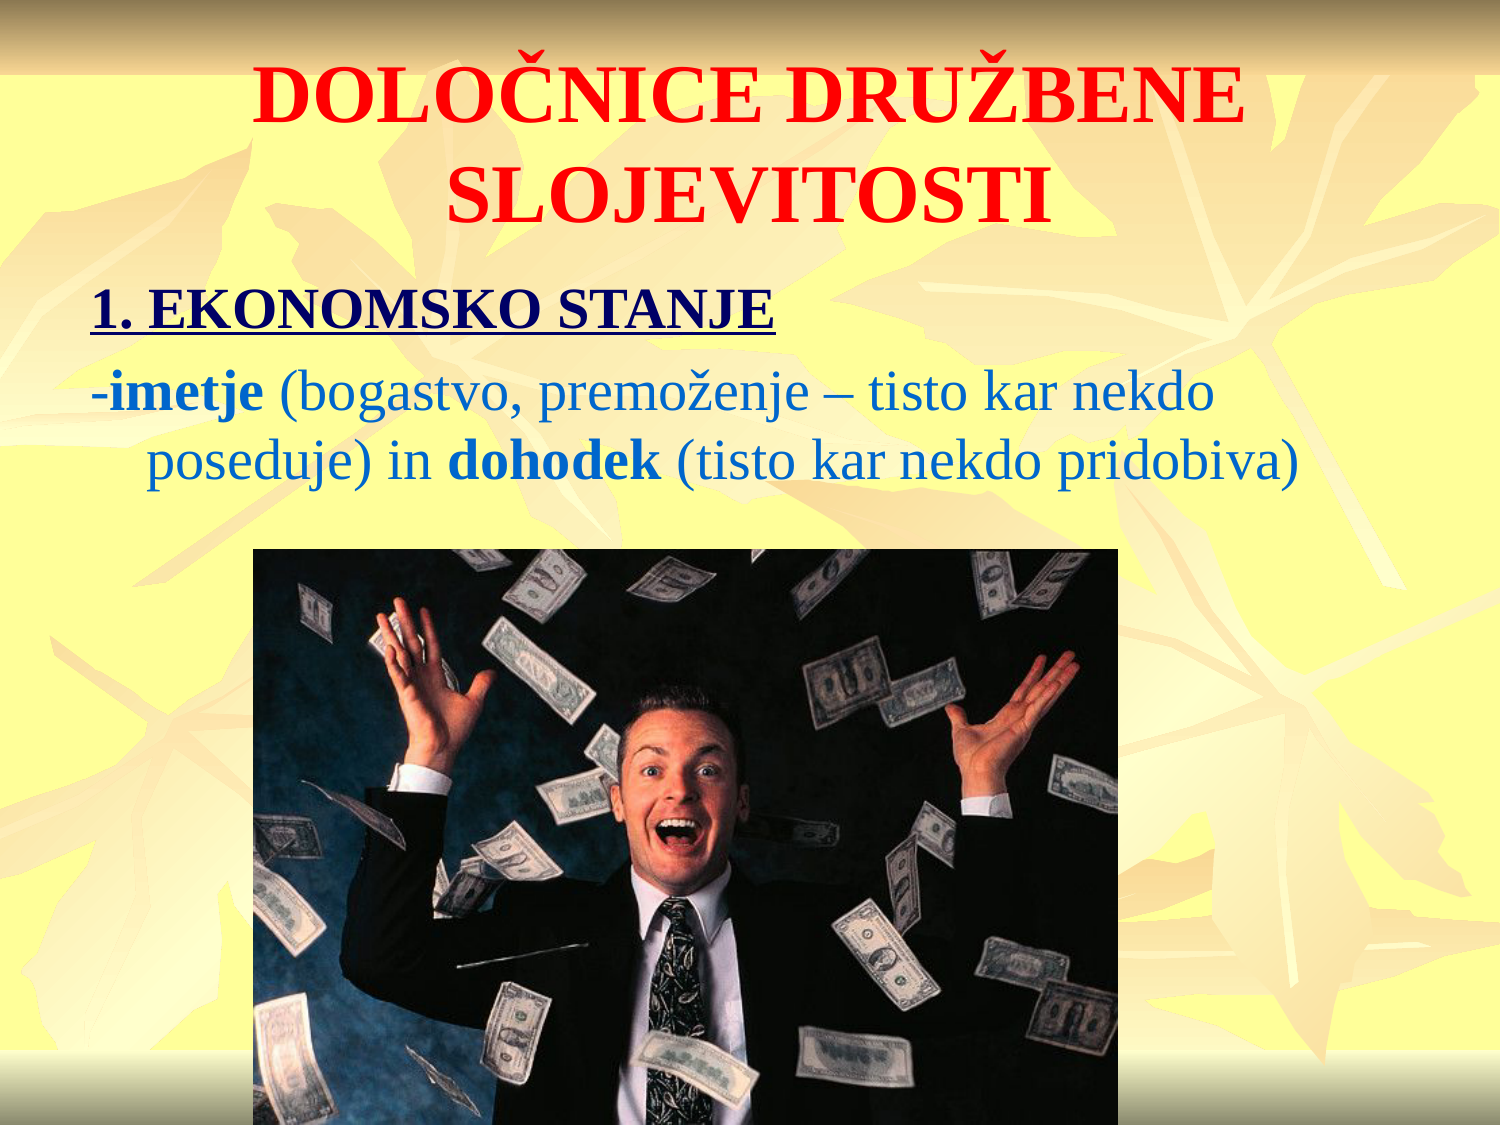

# DOLOČNICE DRUŽBENE SLOJEVITOSTI
1. EKONOMSKO STANJE
-imetje (bogastvo, premoženje – tisto kar nekdo poseduje) in dohodek (tisto kar nekdo pridobiva)